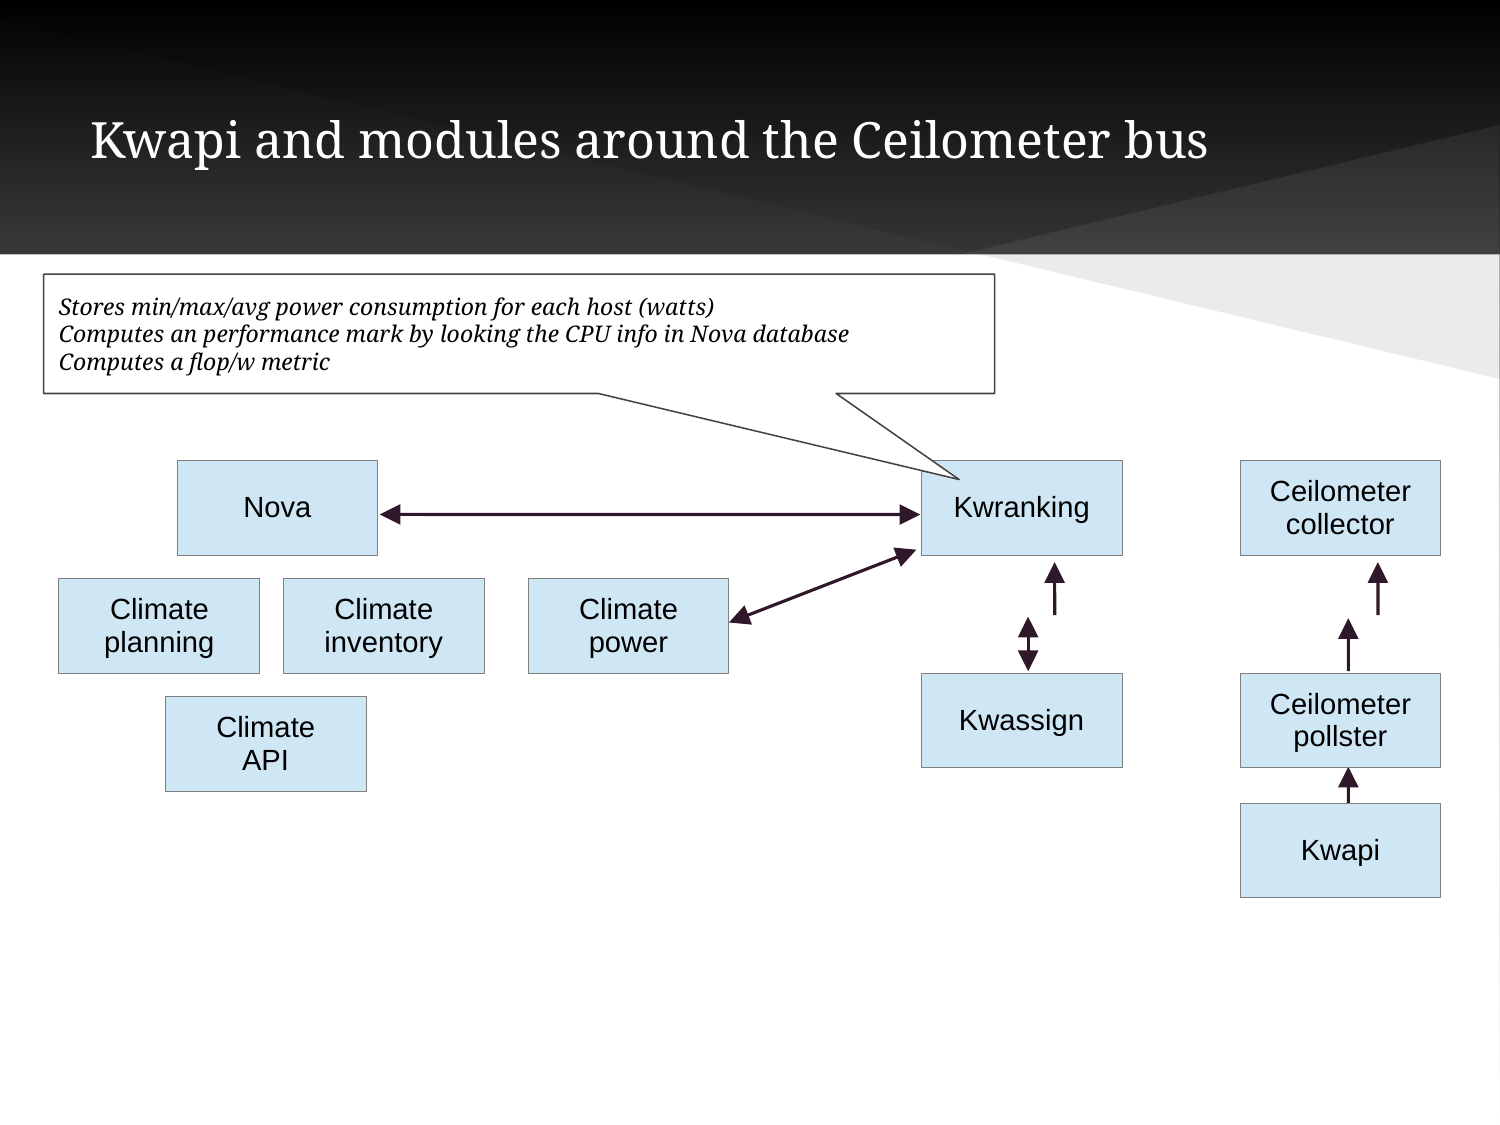

# Kwapi and modules around the Ceilometer bus
Stores min/max/avg power consumption for each host (watts)
Computes an performance mark by looking the CPU info in Nova database
Computes a flop/w metric
Nova
Kwranking
Ceilometer
collector
Climate
planning
Climate
planning
Climate
inventory
Climate
power
Kwassign
Ceilometer
pollster
Climate
API
Kwapi